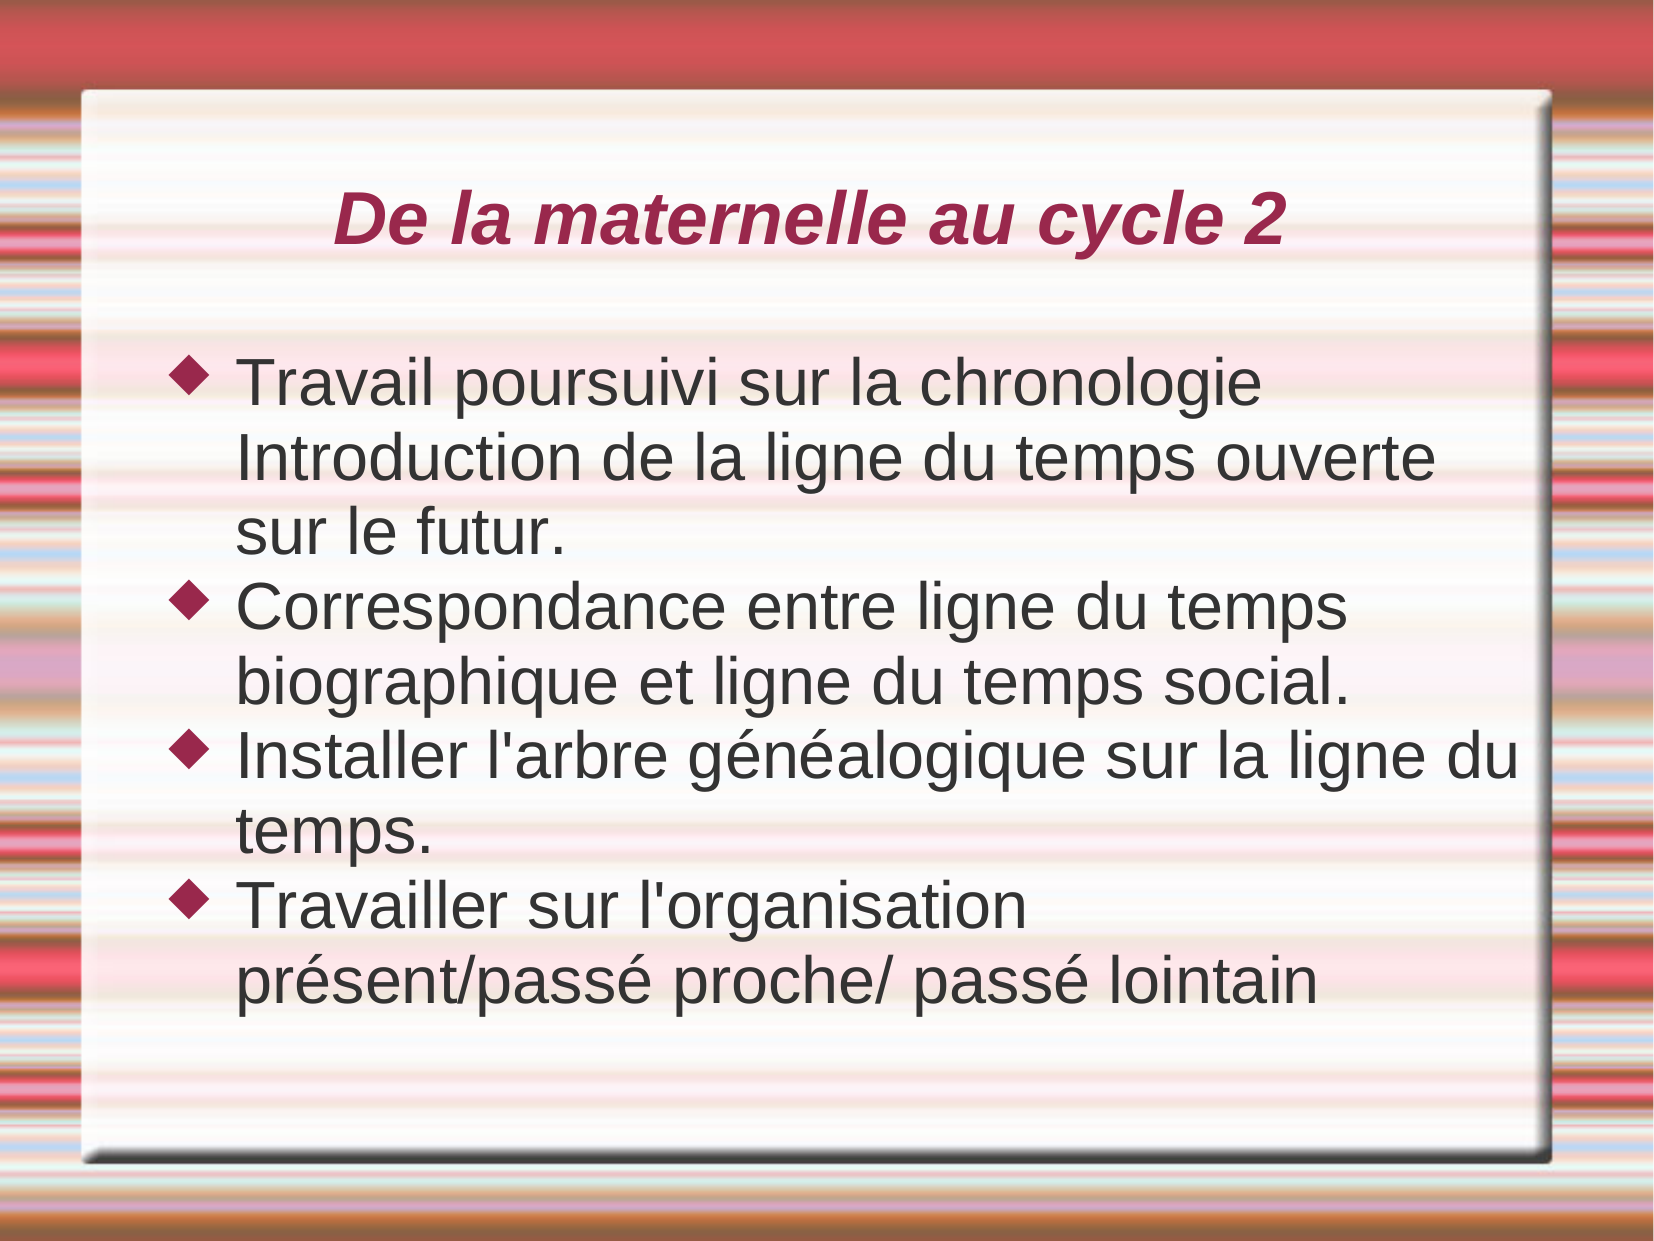

# De la maternelle au cycle 2
Travail poursuivi sur la chronologie
Introduction de la ligne du temps ouverte sur le futur.
Correspondance entre ligne du temps biographique et ligne du temps social.
Installer l'arbre généalogique sur la ligne du temps.
Travailler sur l'organisation
présent/passé proche/ passé lointain